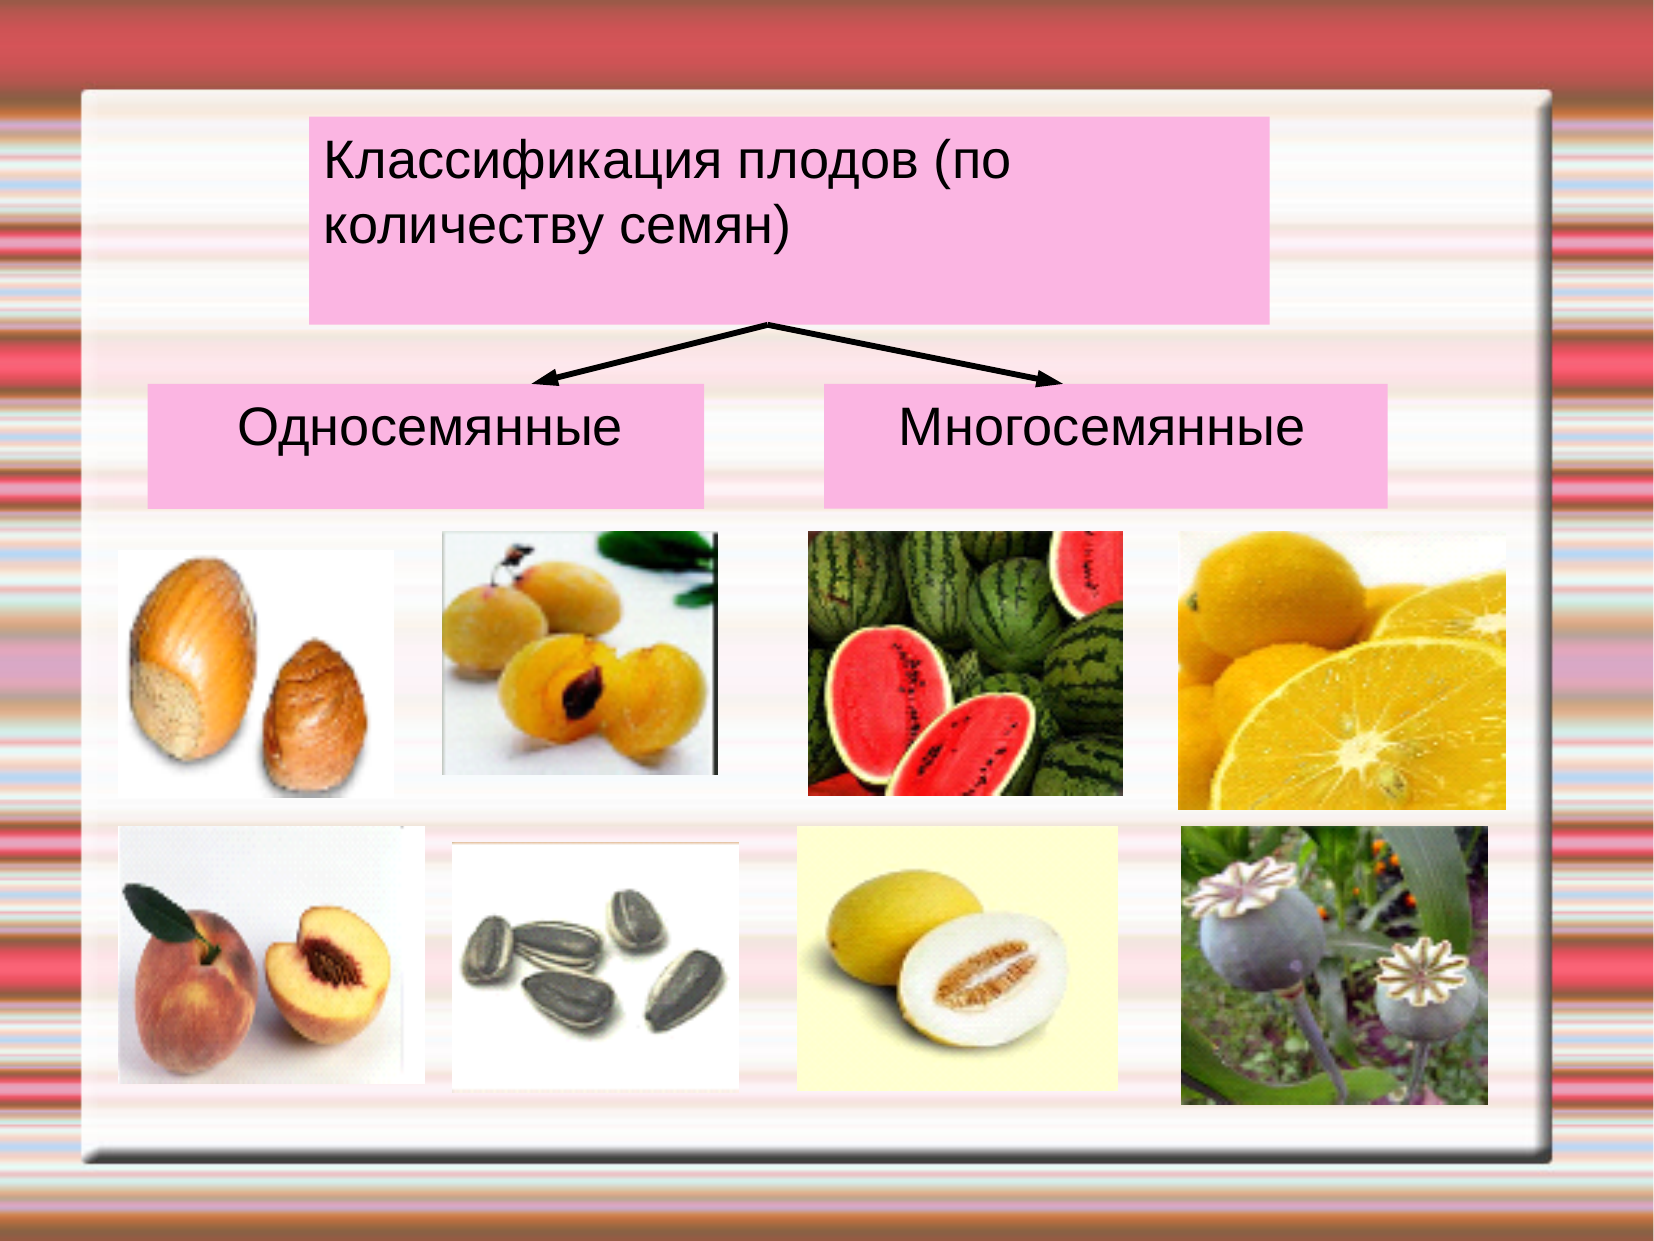

Классификация плодов (по количеству семян)
 Односемянные
 Многосемянные